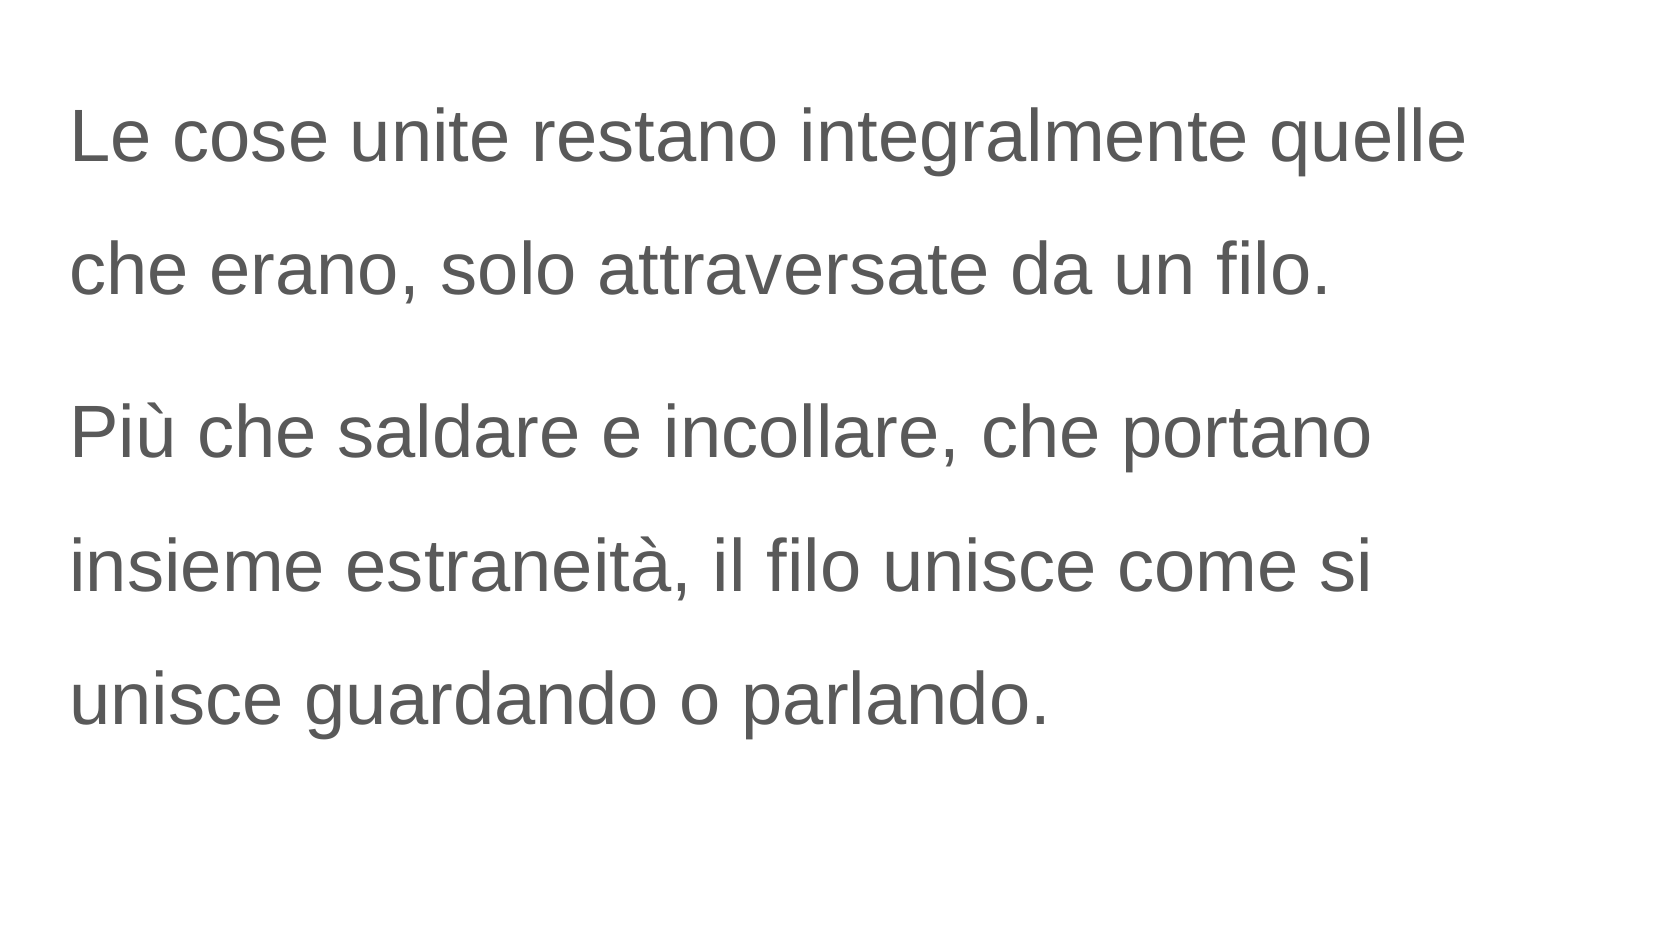

# Le cose unite restano integralmente quelle che erano, solo attraversate da un filo.
Più che saldare e incollare, che portano insieme estraneità, il filo unisce come si unisce guardando o parlando.